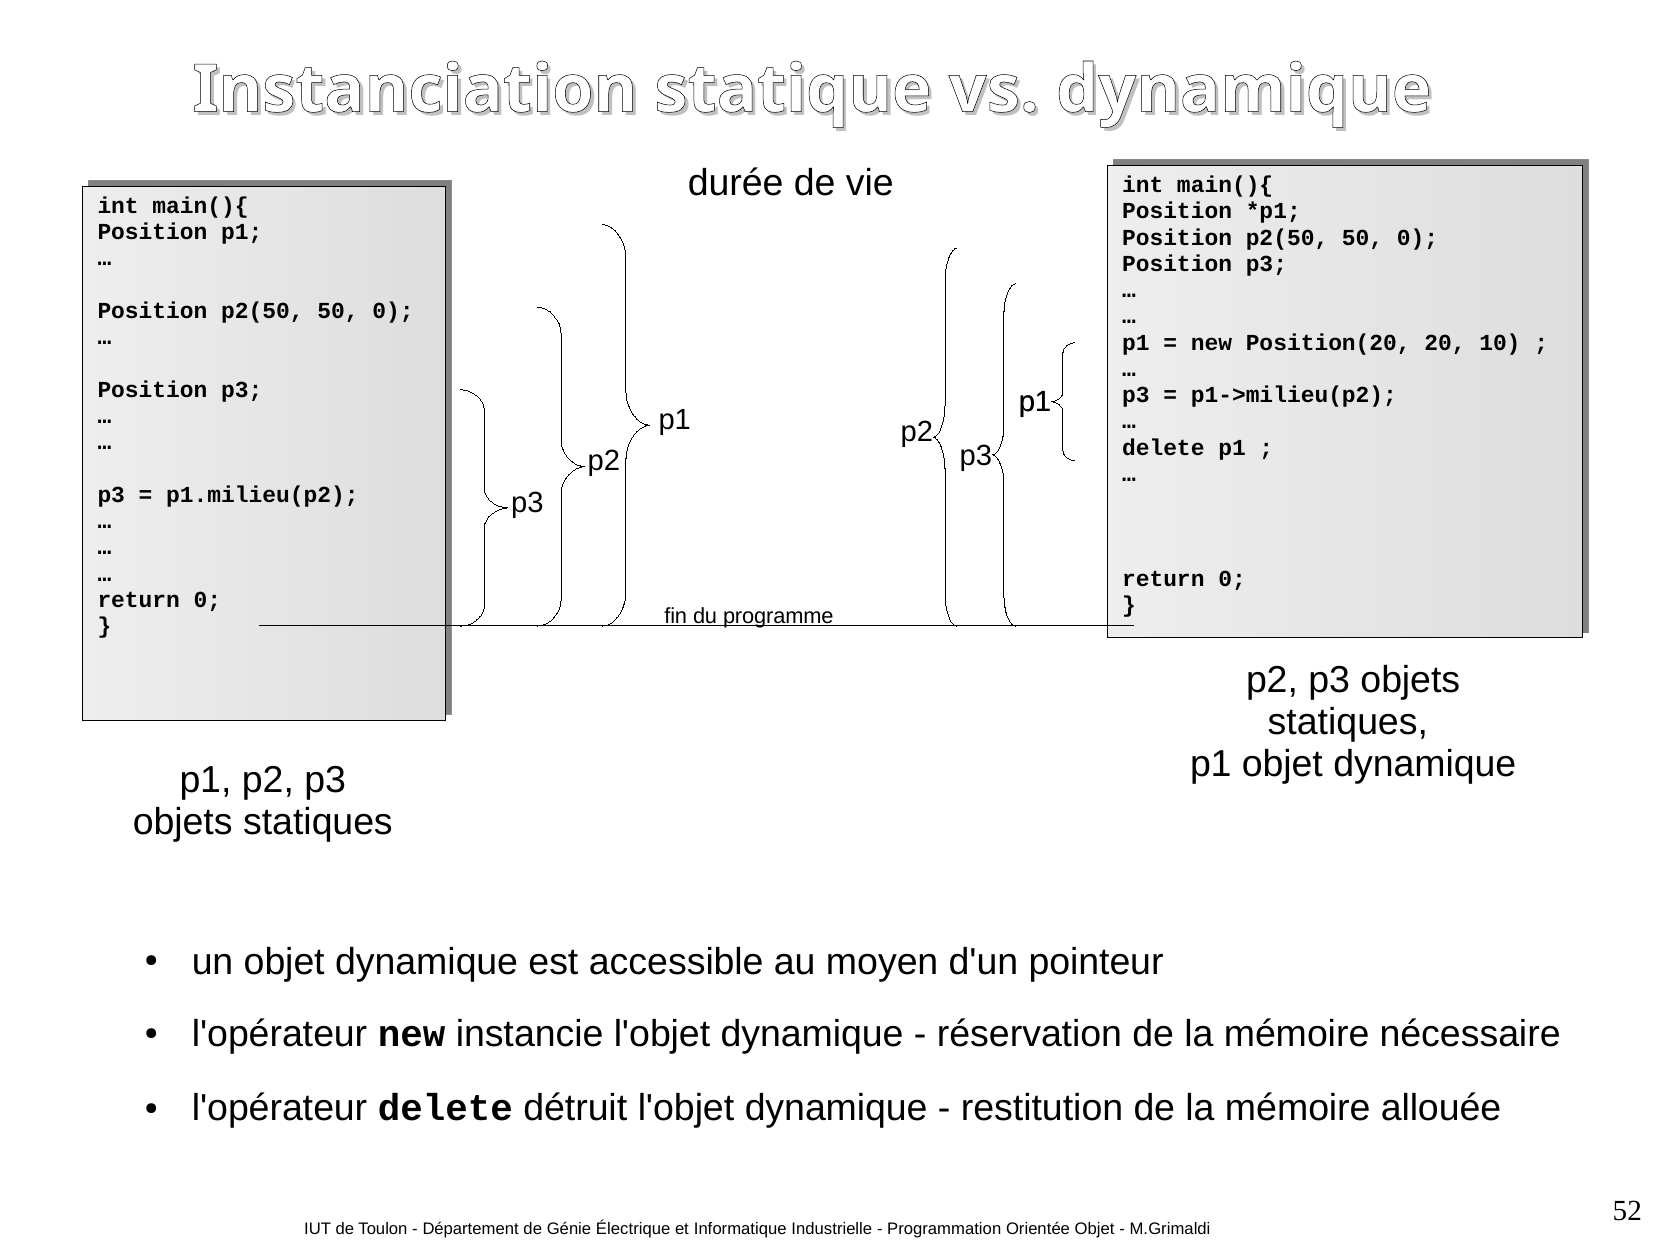

# Instanciation statique vs. dynamique
durée de vie
int main(){
Position *p1;
Position p2(50, 50, 0);
Position p3;
…
…
p1 = new Position(20, 20, 10) ;
…
p3 = p1->milieu(p2);
…
delete p1 ;
…
return 0;
}
int main(){
Position p1;
…
Position p2(50, 50, 0);
…
Position p3;
…
…
p3 = p1.milieu(p2);
…
…
…
return 0;
}
p1
p1
p1
p2
p3
p2
p3
fin du programme
p2, p3 objets statiques,
p1 objet dynamique
p1, p2, p3 objets statiques
un objet dynamique est accessible au moyen d'un pointeur
l'opérateur new instancie l'objet dynamique - réservation de la mémoire nécessaire
l'opérateur delete détruit l'objet dynamique - restitution de la mémoire allouée